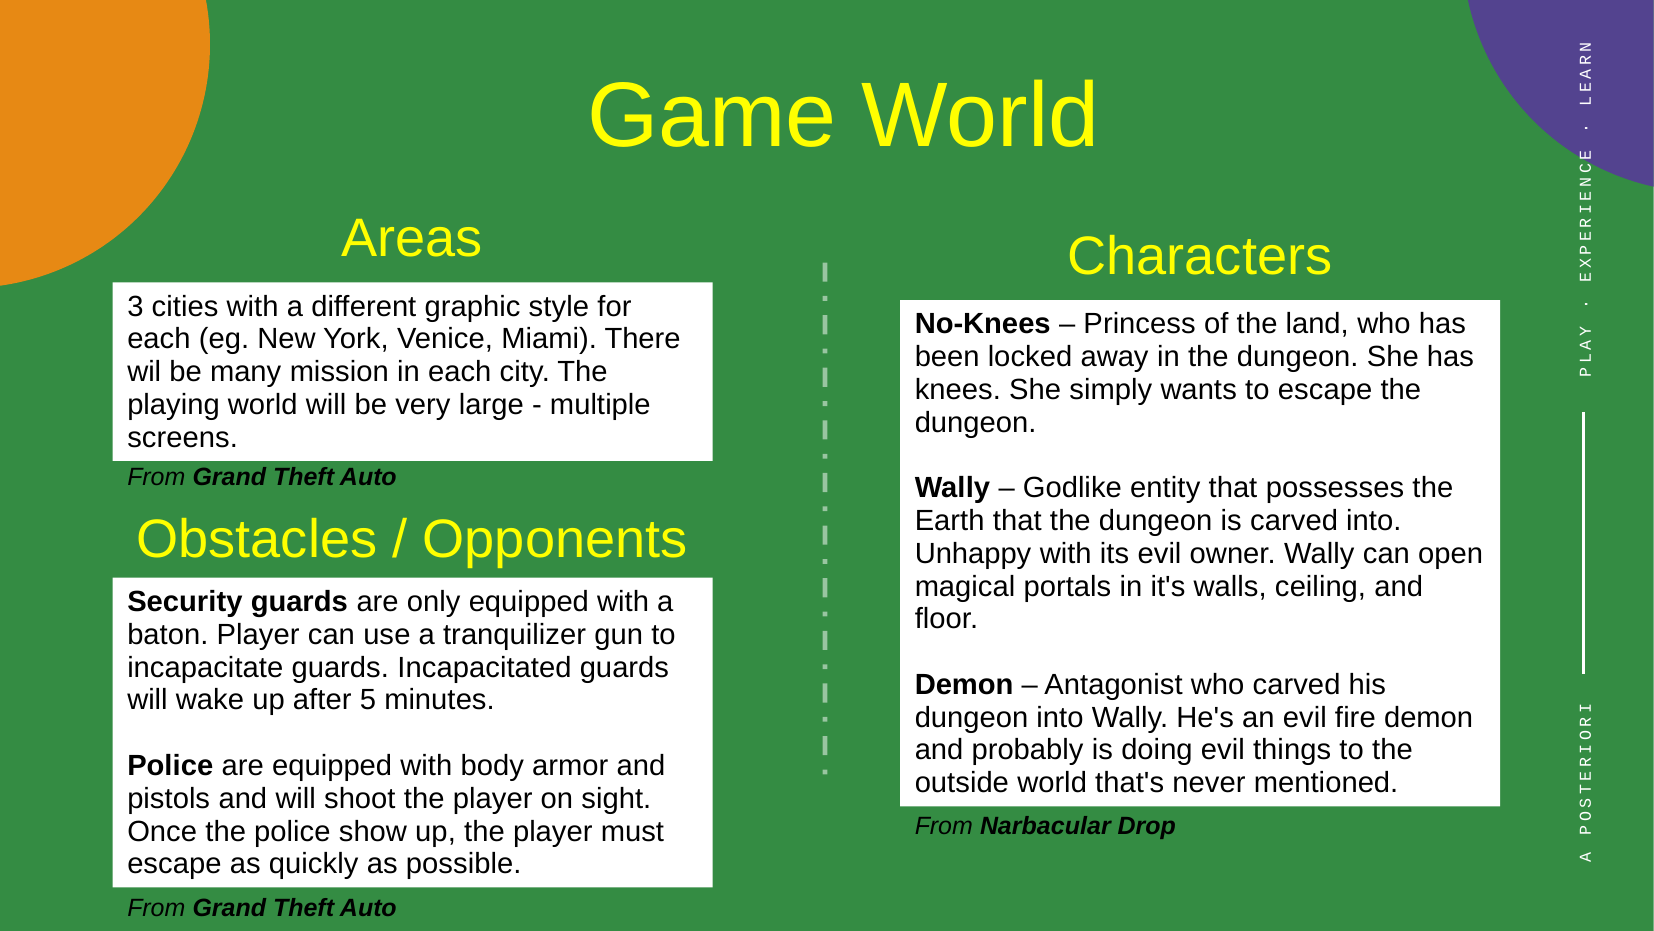

# Game World
Areas
Characters
3 cities with a different graphic style for each (eg. New York, Venice, Miami). There wil be many mission in each city. The playing world will be very large - multiple screens.
No-Knees – Princess of the land, who has been locked away in the dungeon. She has knees. She simply wants to escape the dungeon.
Wally – Godlike entity that possesses the Earth that the dungeon is carved into. Unhappy with its evil owner. Wally can open magical portals in it's walls, ceiling, and floor.
Demon – Antagonist who carved his dungeon into Wally. He's an evil fire demon and probably is doing evil things to the outside world that's never mentioned.
From Grand Theft Auto
Obstacles / Opponents
Security guards are only equipped with a baton. Player can use a tranquilizer gun to incapacitate guards. Incapacitated guards will wake up after 5 minutes.
Police are equipped with body armor and pistols and will shoot the player on sight. Once the police show up, the player must escape as quickly as possible.
From Narbacular Drop
From Grand Theft Auto